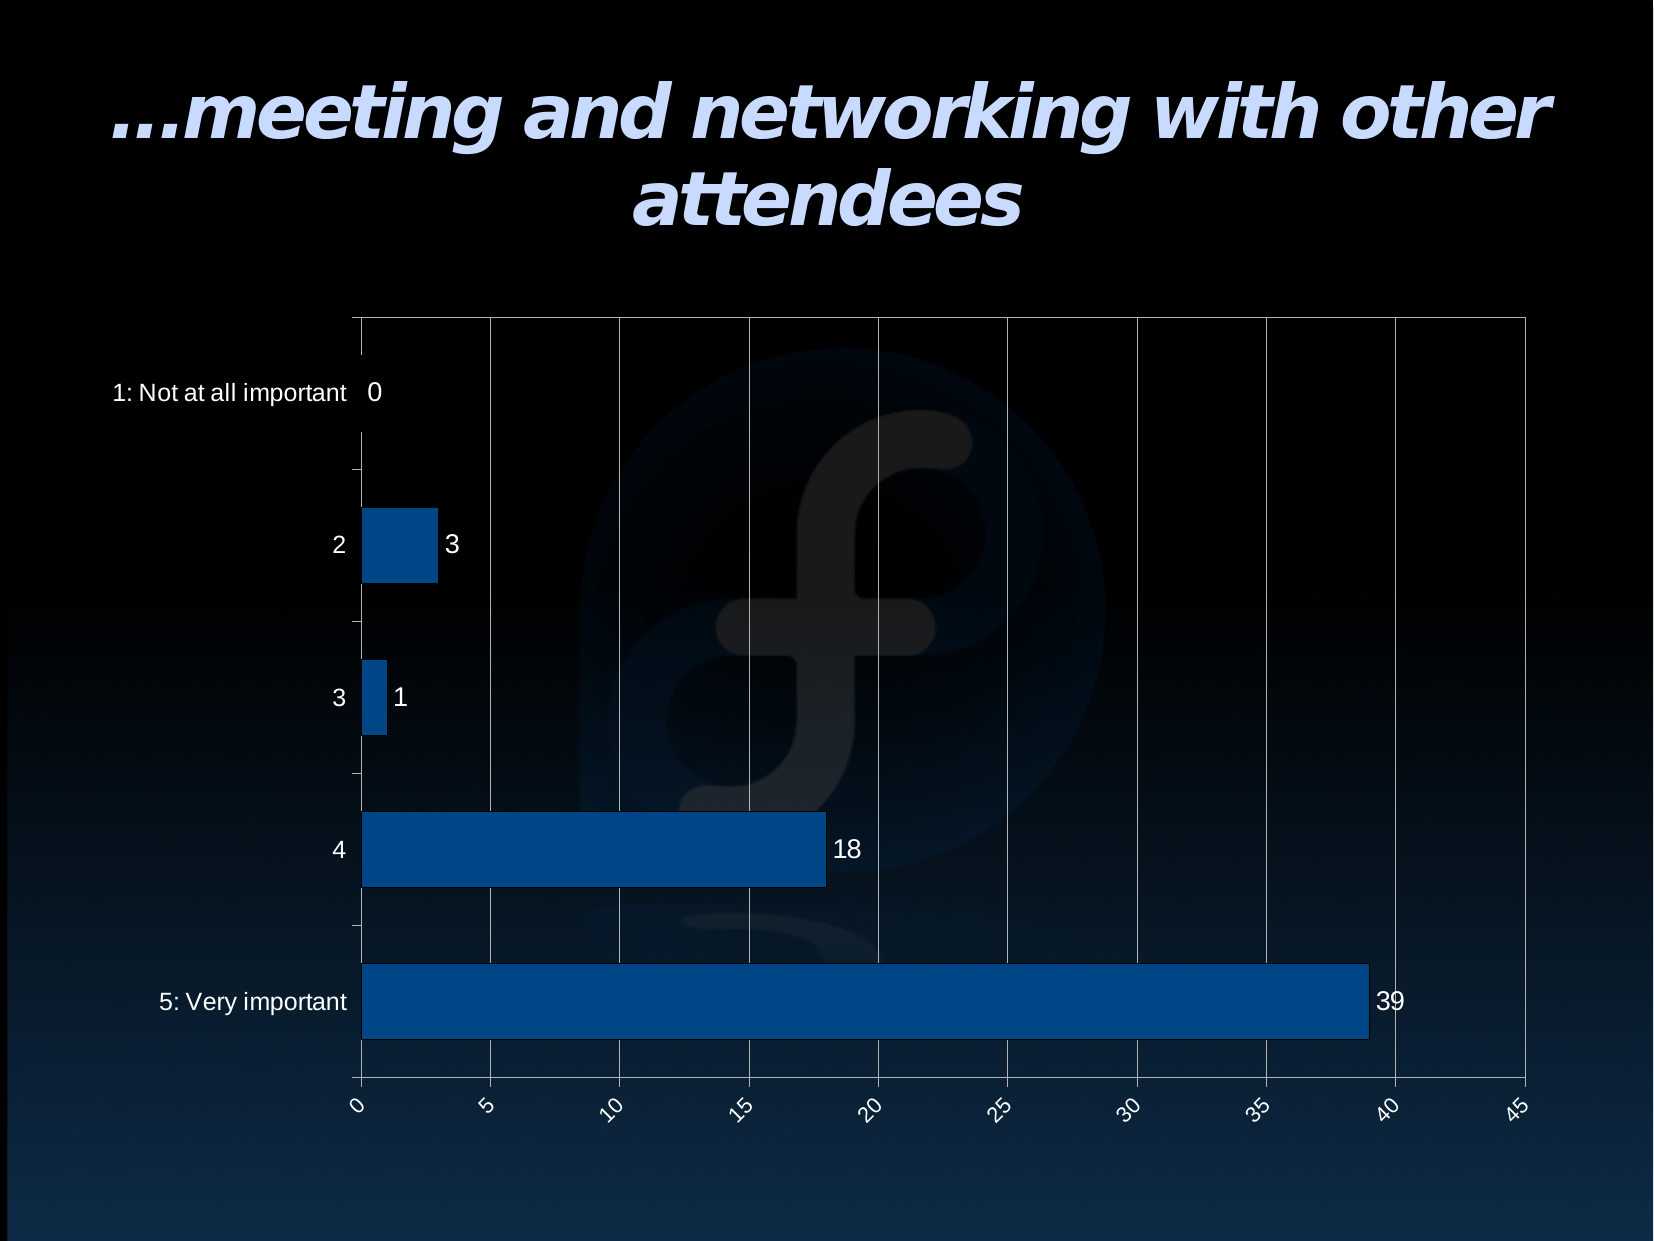

# ...meeting and networking with other attendees
### Chart
| Category | 119 Total Respondents |
|---|---|
| 1: Not at all important | 0.0 |
| 2 | 3.0 |
| 3 | 1.0 |
| 4 | 18.0 |
| 5: Very important | 39.0 |